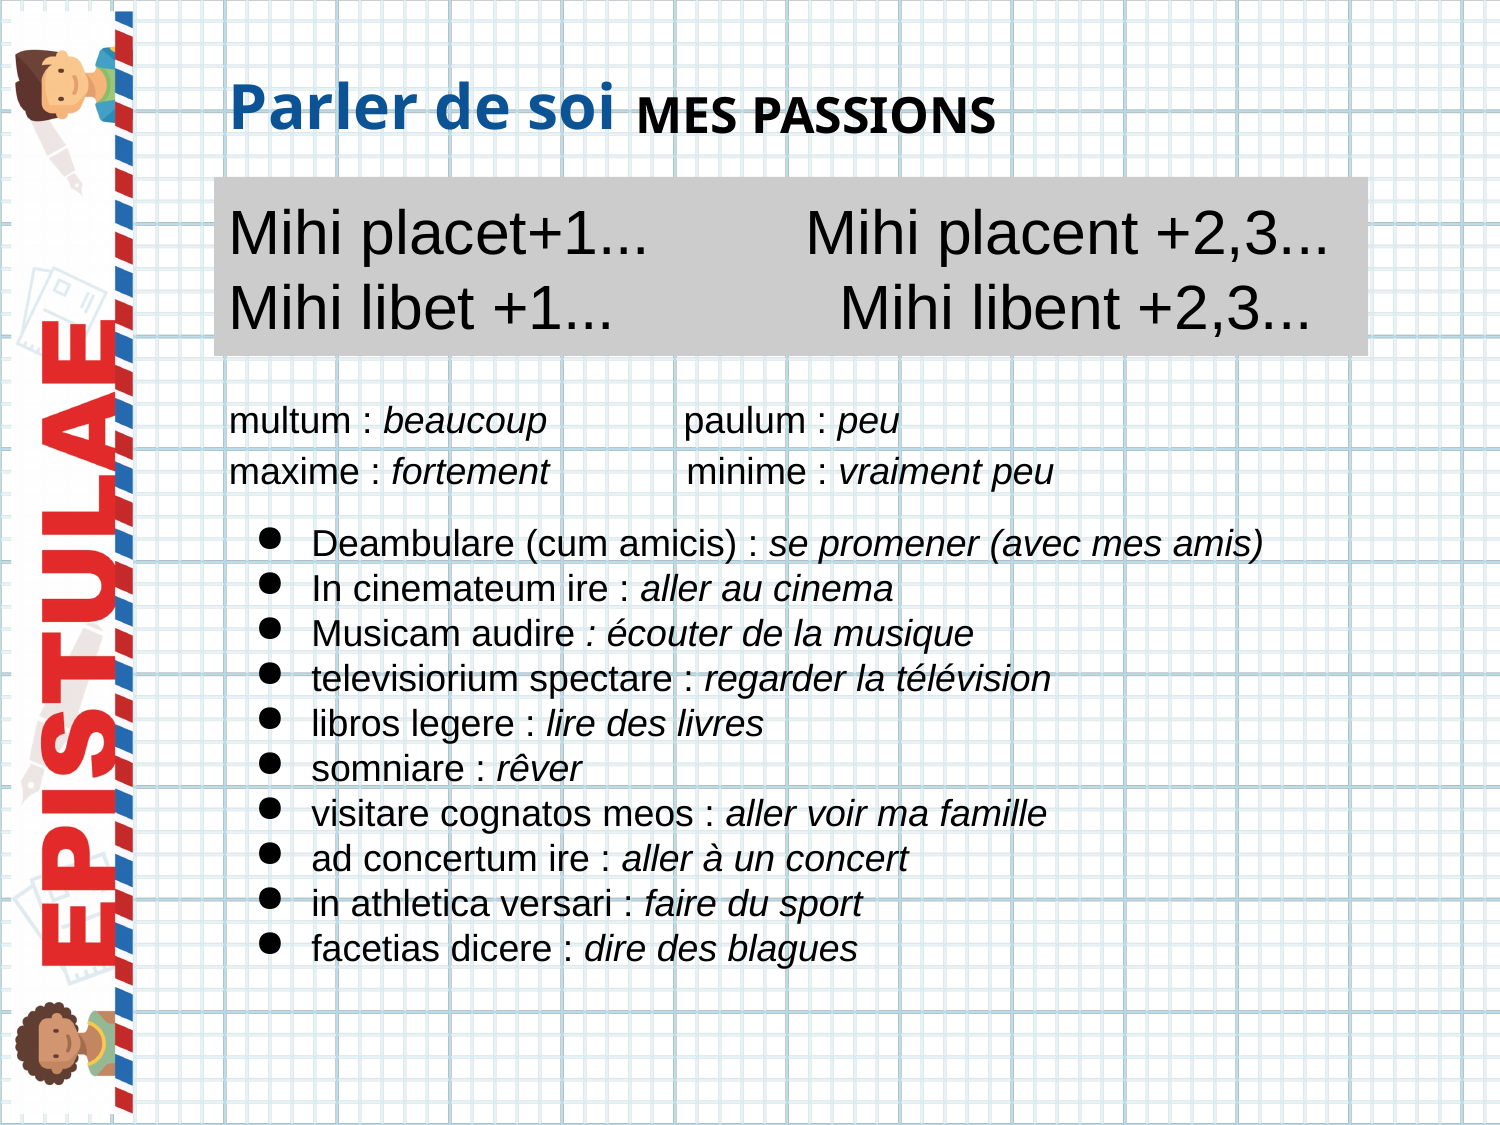

Parler de soi
MES PASSIONS
Mihi placet+1... Mihi placent +2,3...
Mihi libet +1... Mihi libent +2,3...
multum : beaucoup paulum : peu
maxime : fortement minime : vraiment peu
Deambulare (cum amicis) : se promener (avec mes amis)
In cinemateum ire : aller au cinema
Musicam audire : écouter de la musique
televisiorium spectare : regarder la télévision
libros legere : lire des livres
somniare : rêver
visitare cognatos meos : aller voir ma famille
ad concertum ire : aller à un concert
in athletica versari : faire du sport
facetias dicere : dire des blagues